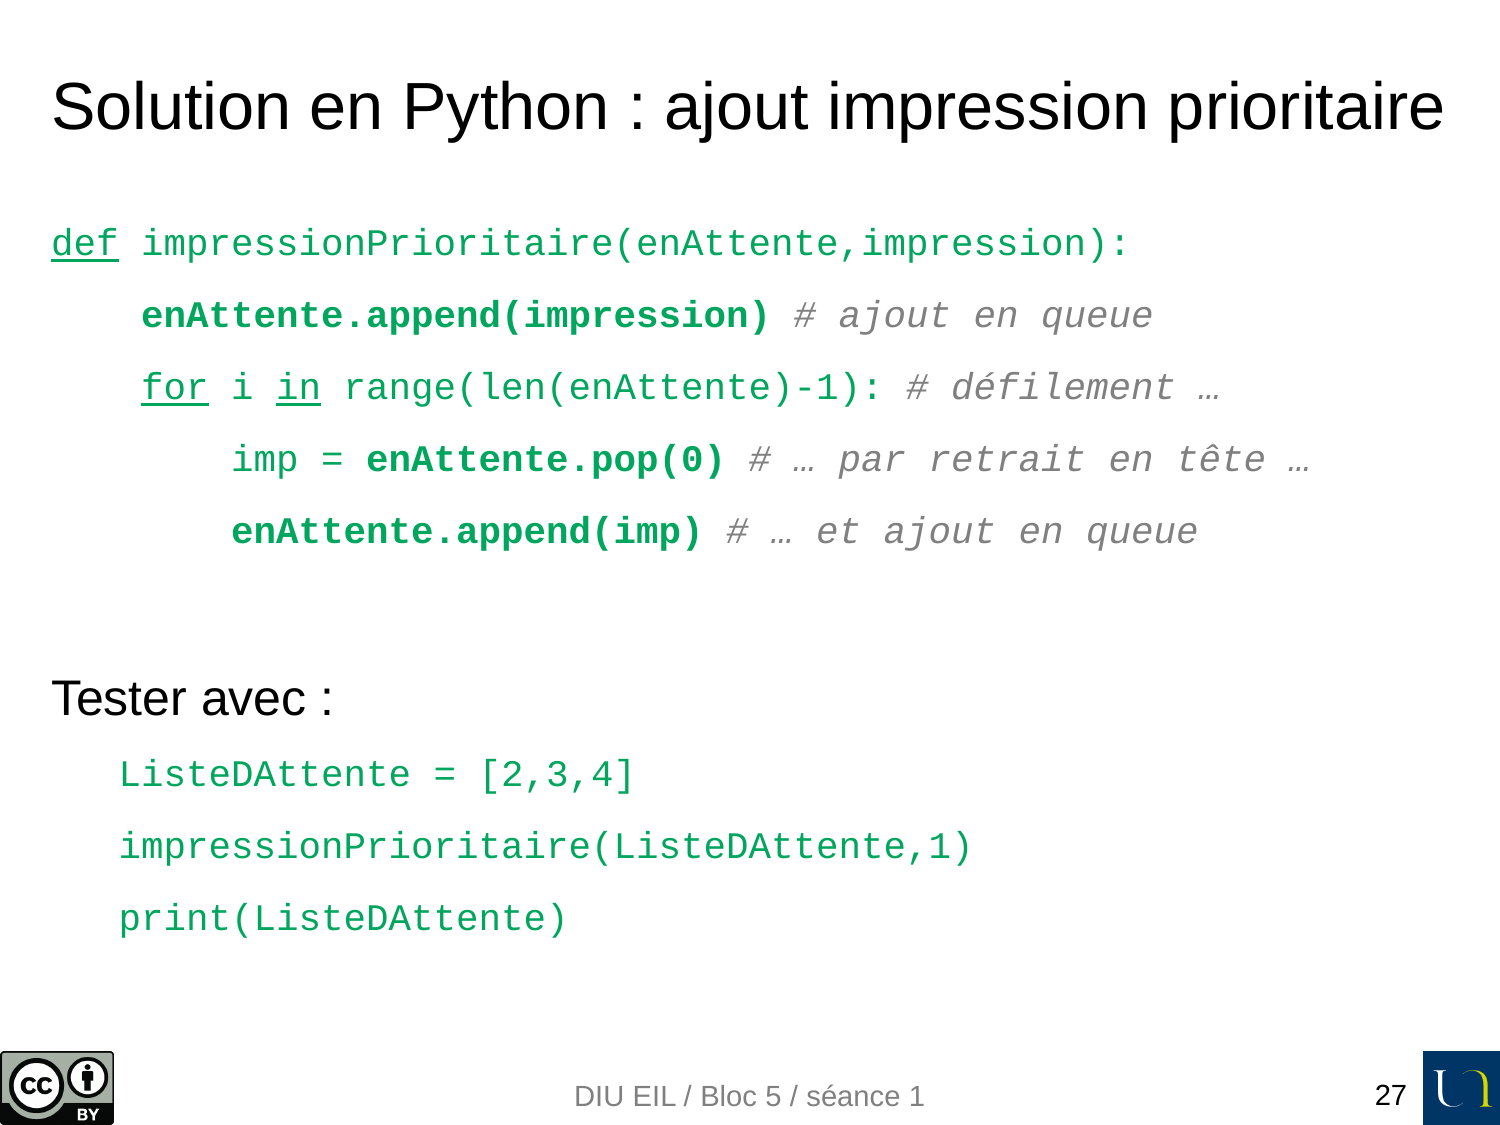

# Solution en Python : ajout impression prioritaire
def impressionPrioritaire(enAttente,impression):
 enAttente.append(impression) # ajout en queue
 for i in range(len(enAttente)-1): # défilement …
 imp = enAttente.pop(0) # … par retrait en tête …
 enAttente.append(imp) # … et ajout en queue
Tester avec :
 ListeDAttente = [2,3,4]
 impressionPrioritaire(ListeDAttente,1)
 print(ListeDAttente)
27